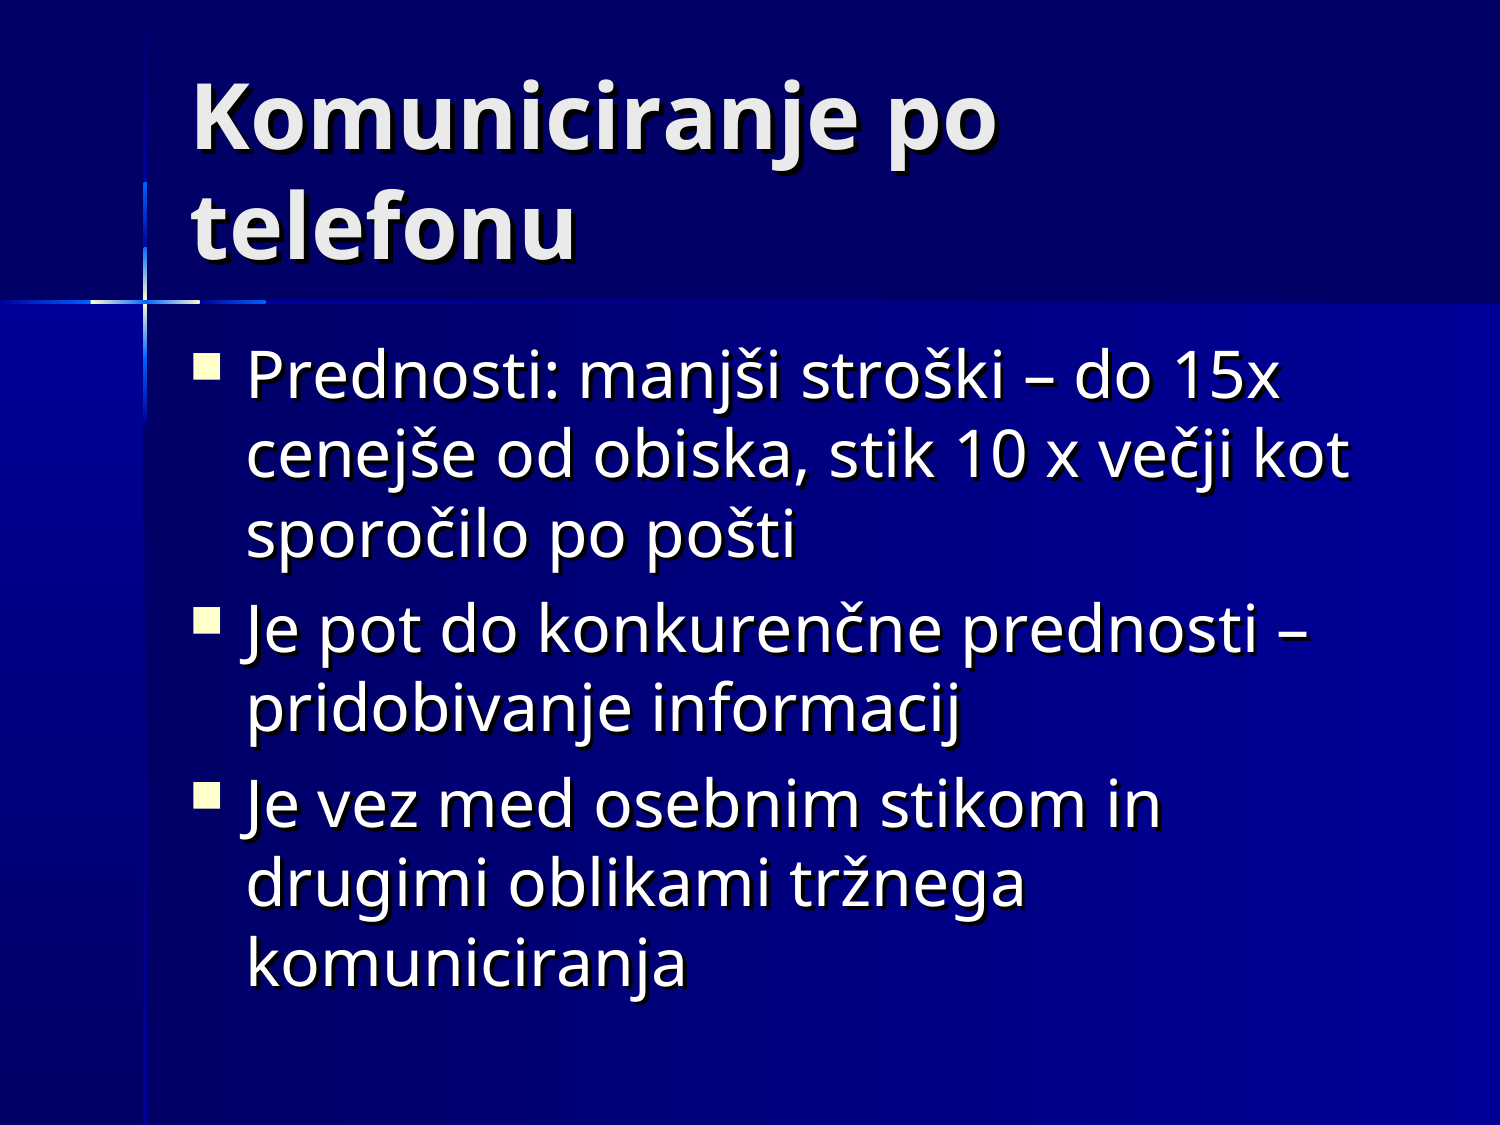

# Komuniciranje po telefonu
Prednosti: manjši stroški – do 15x cenejše od obiska, stik 10 x večji kot sporočilo po pošti
Je pot do konkurenčne prednosti – pridobivanje informacij
Je vez med osebnim stikom in drugimi oblikami tržnega komuniciranja